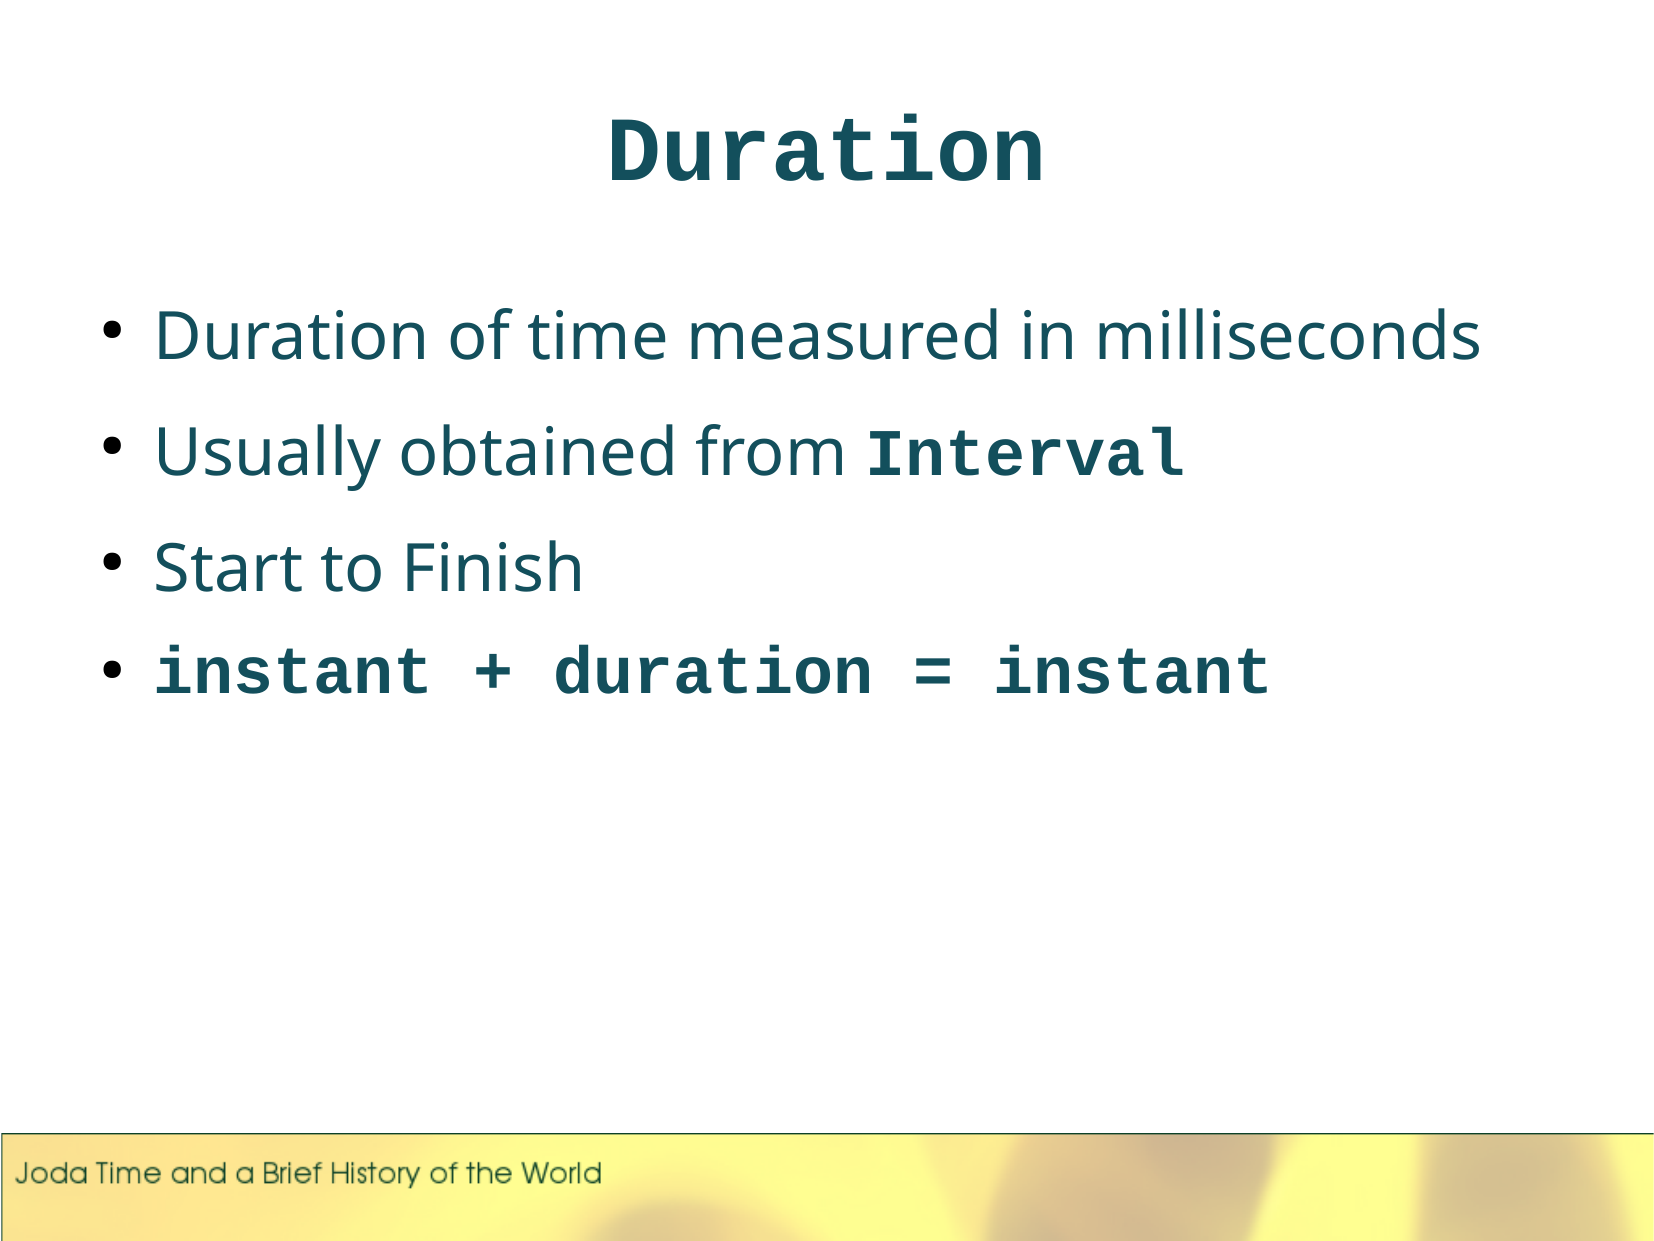

# Duration
Duration of time measured in milliseconds
Usually obtained from Interval
Start to Finish
instant + duration = instant